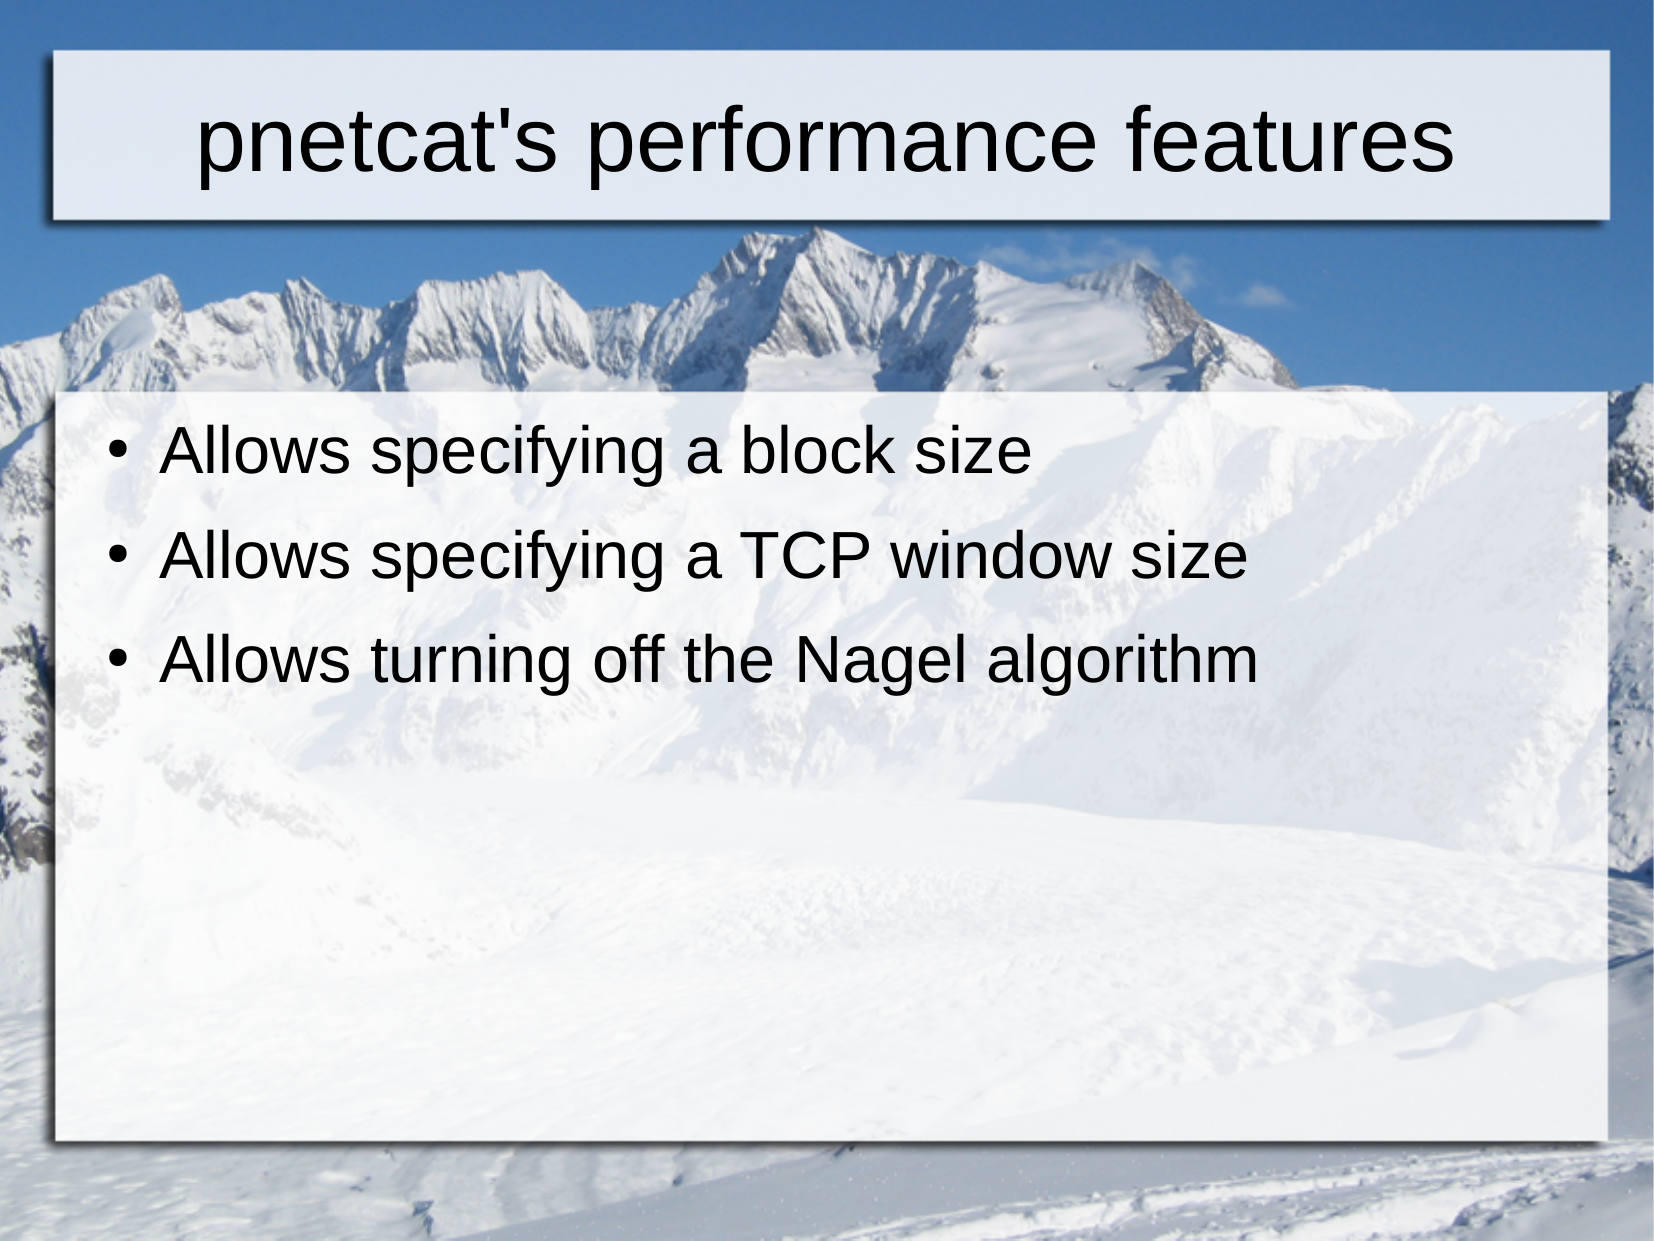

# pnetcat's performance features
Allows specifying a block size
Allows specifying a TCP window size
Allows turning off the Nagel algorithm